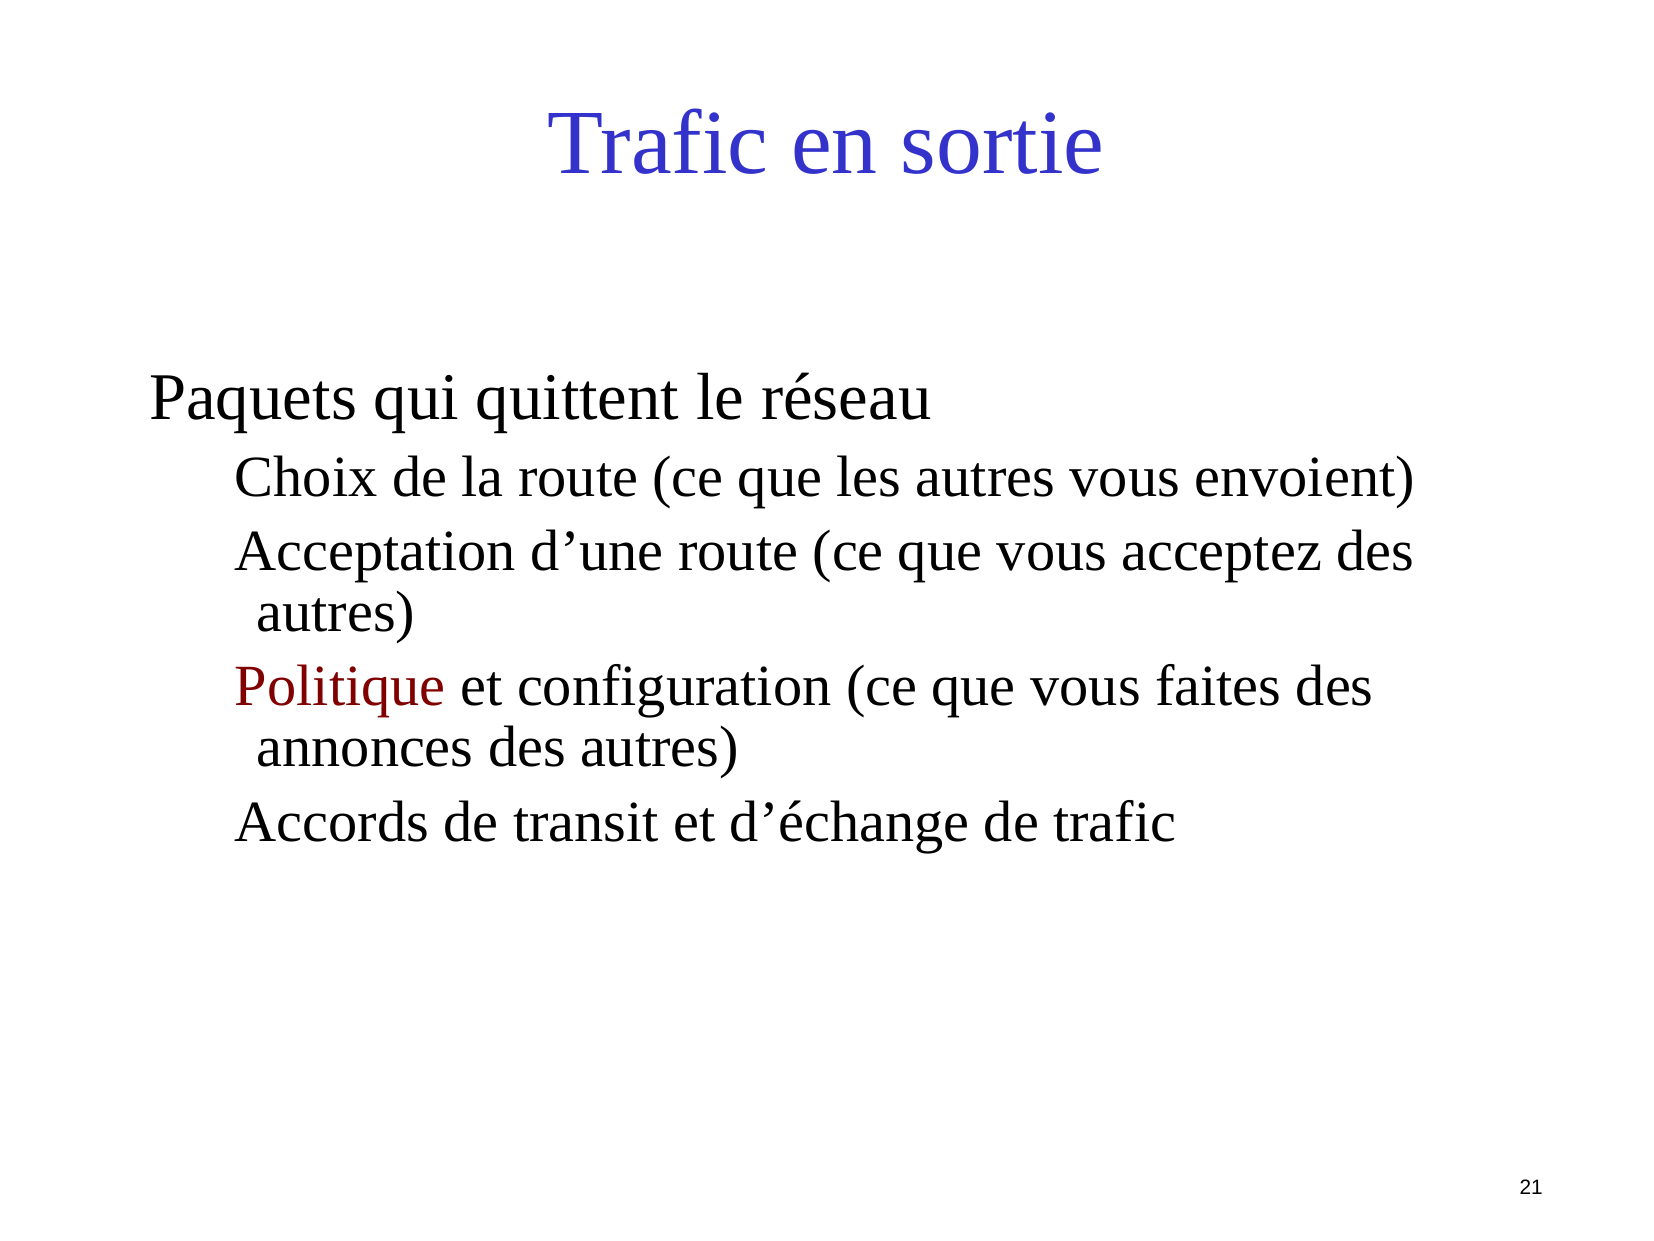

# Trafic en sortie
Paquets qui quittent le réseau
 Choix de la route (ce que les autres vous envoient)‏
 Acceptation d’une route (ce que vous acceptez des autres)‏
 Politique et configuration (ce que vous faites des annonces des autres)‏
 Accords de transit et d’échange de trafic